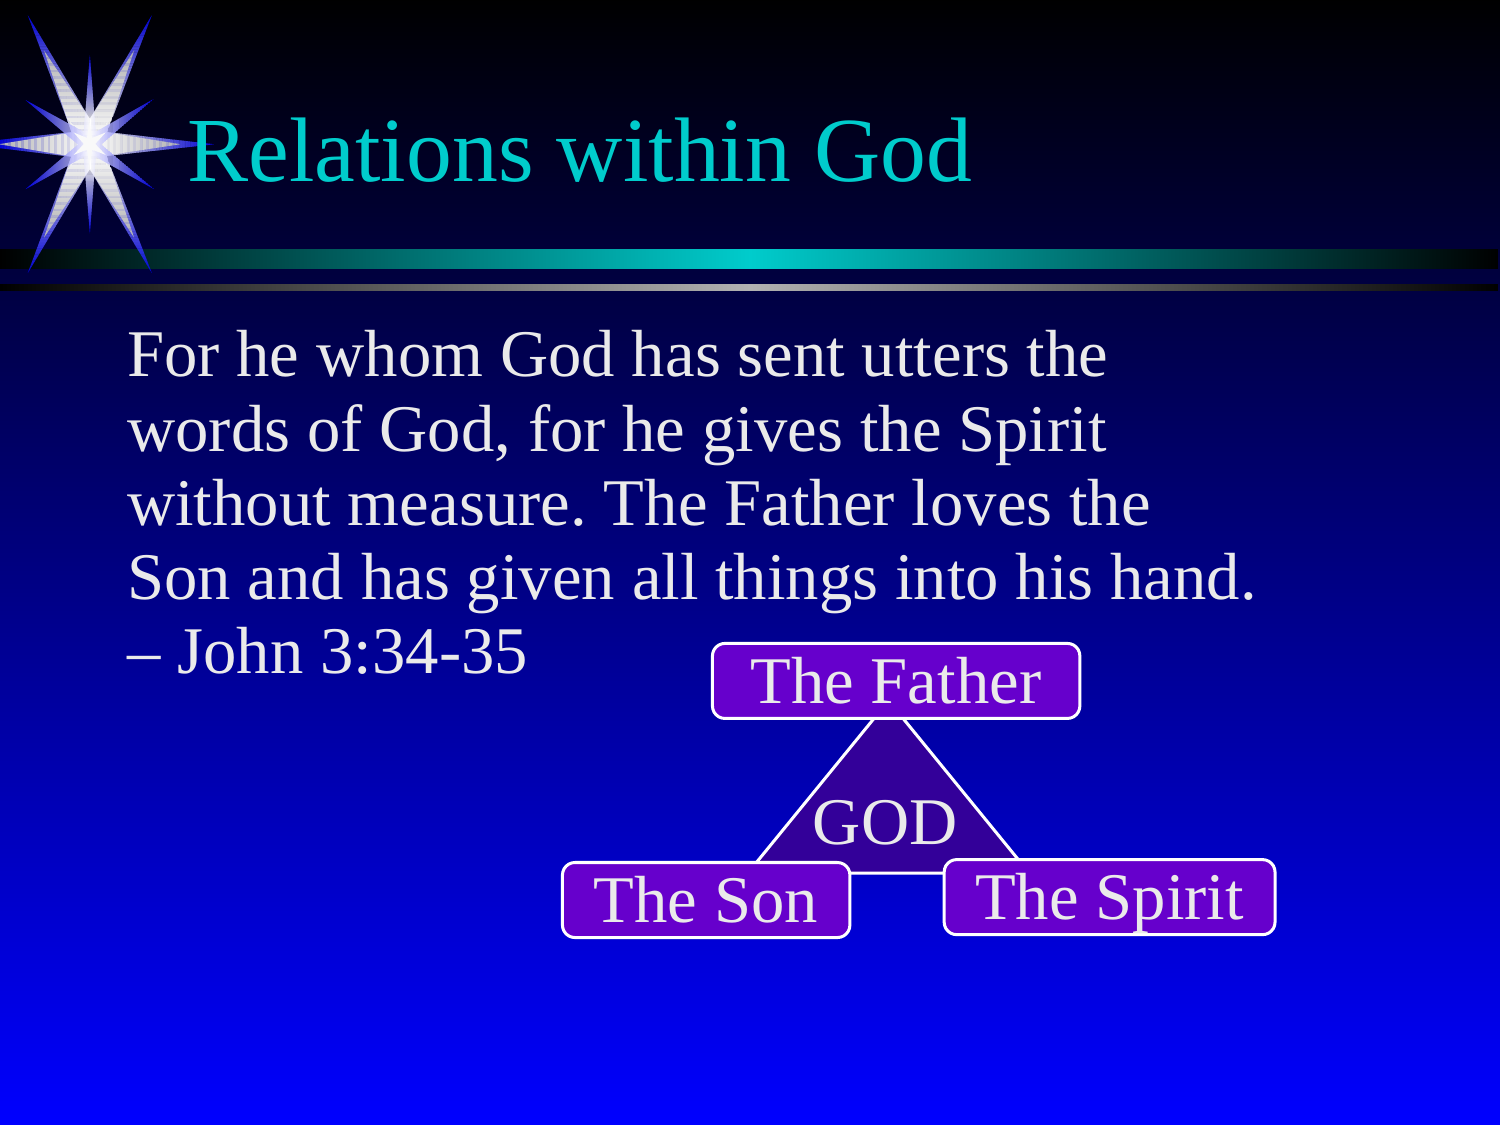

# Relations within God
For he whom God has sent utters the words of God, for he gives the Spirit without measure. The Father loves the Son and has given all things into his hand. – John 3:34-35
The Father
GOD
The Spirit
The Son